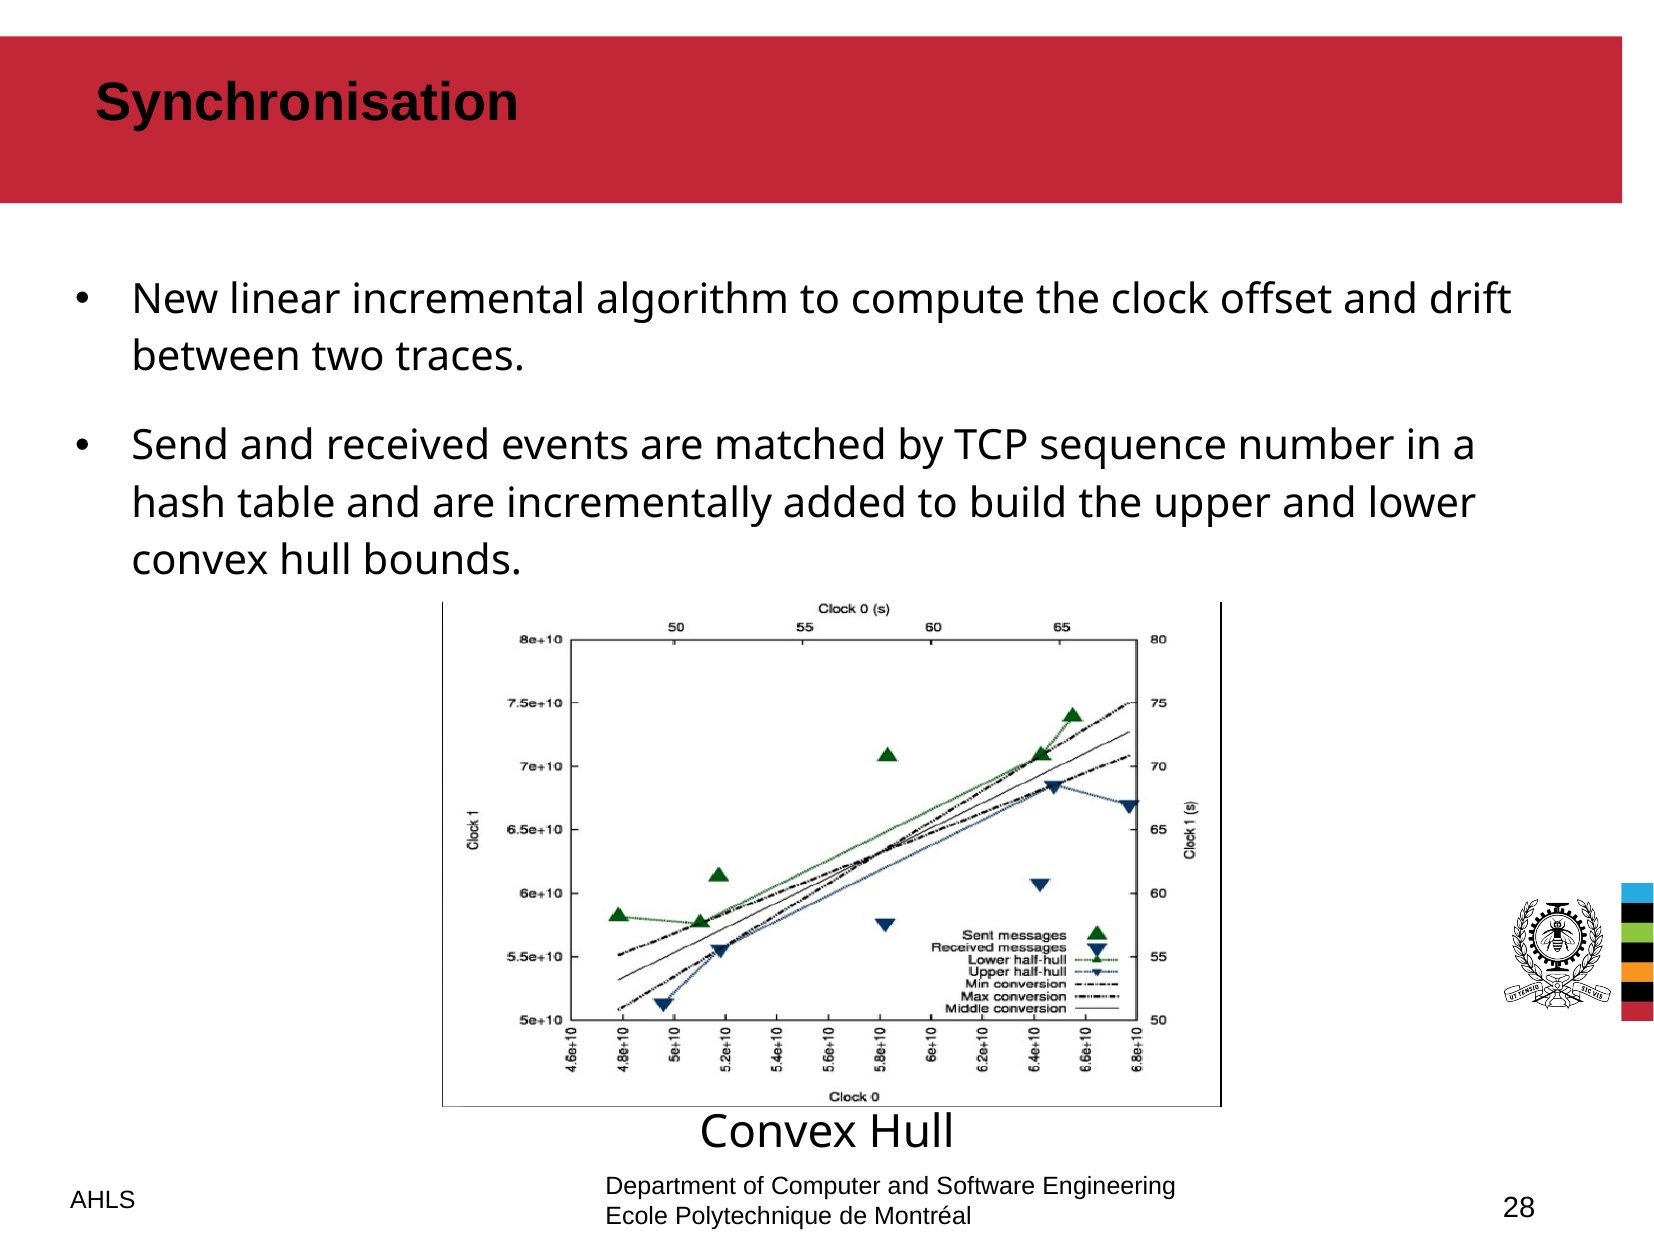

# Synchronisation
New linear incremental algorithm to compute the clock offset and drift between two traces.
Send and received events are matched by TCP sequence number in a hash table and are incrementally added to build the upper and lower convex hull bounds.
Convex Hull